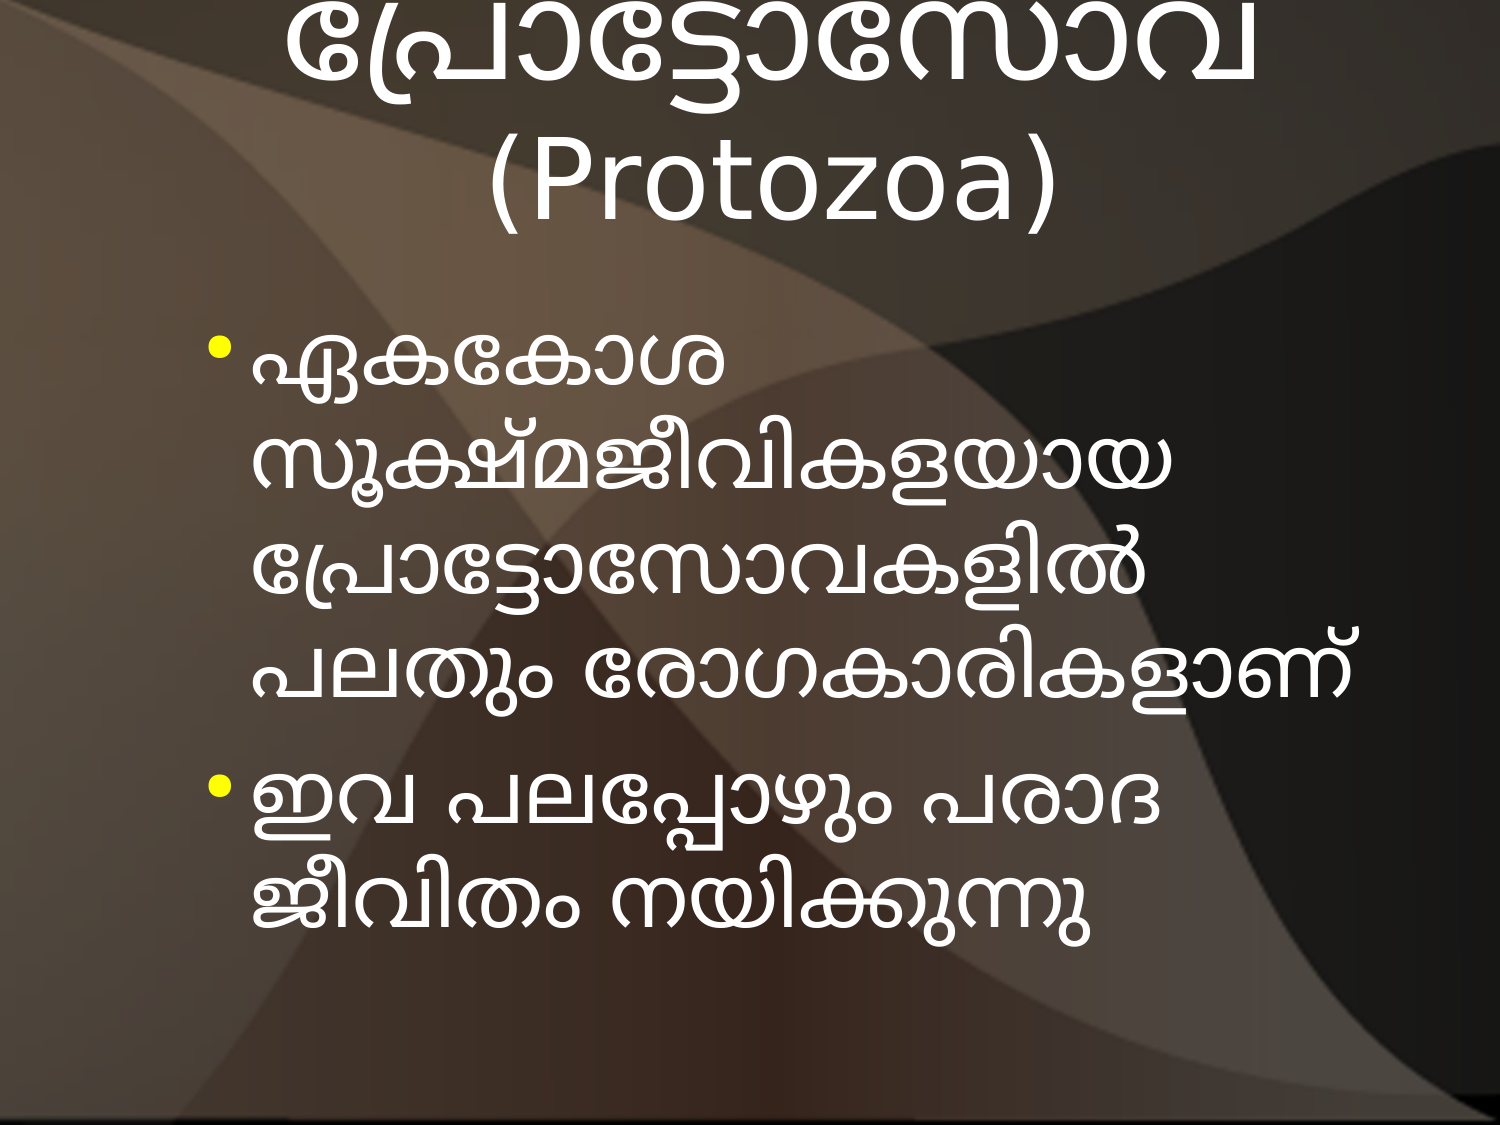

# പ്രോട്ടോസോവ (Protozoa)
ഏകകോശ സൂക്ഷ്മജീവികളയായ പ്രോട്ടോസോവകളില്‍ പലതും രോഗകാരികളാണ്
ഇവ പലപ്പോഴും പരാദ ജീവിതം നയിക്കുന്നു